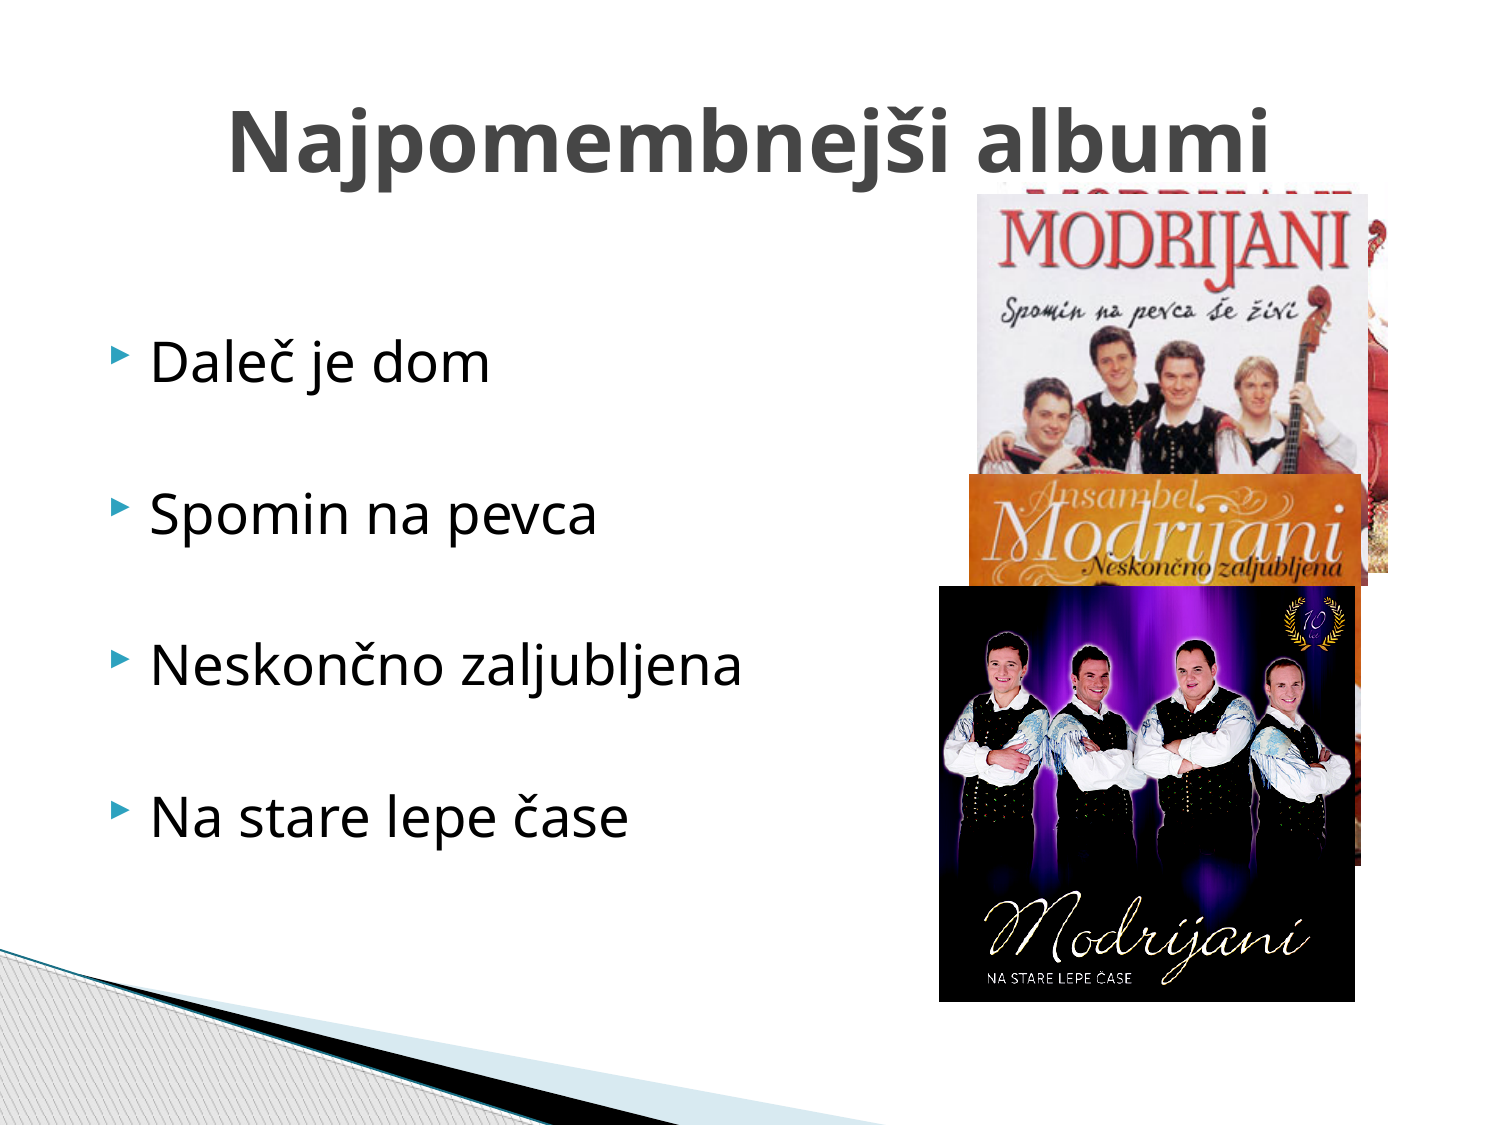

Najpomembnejši albumi
# Daleč je dom
Spomin na pevca
Neskončno zaljubljena
Na stare lepe čase